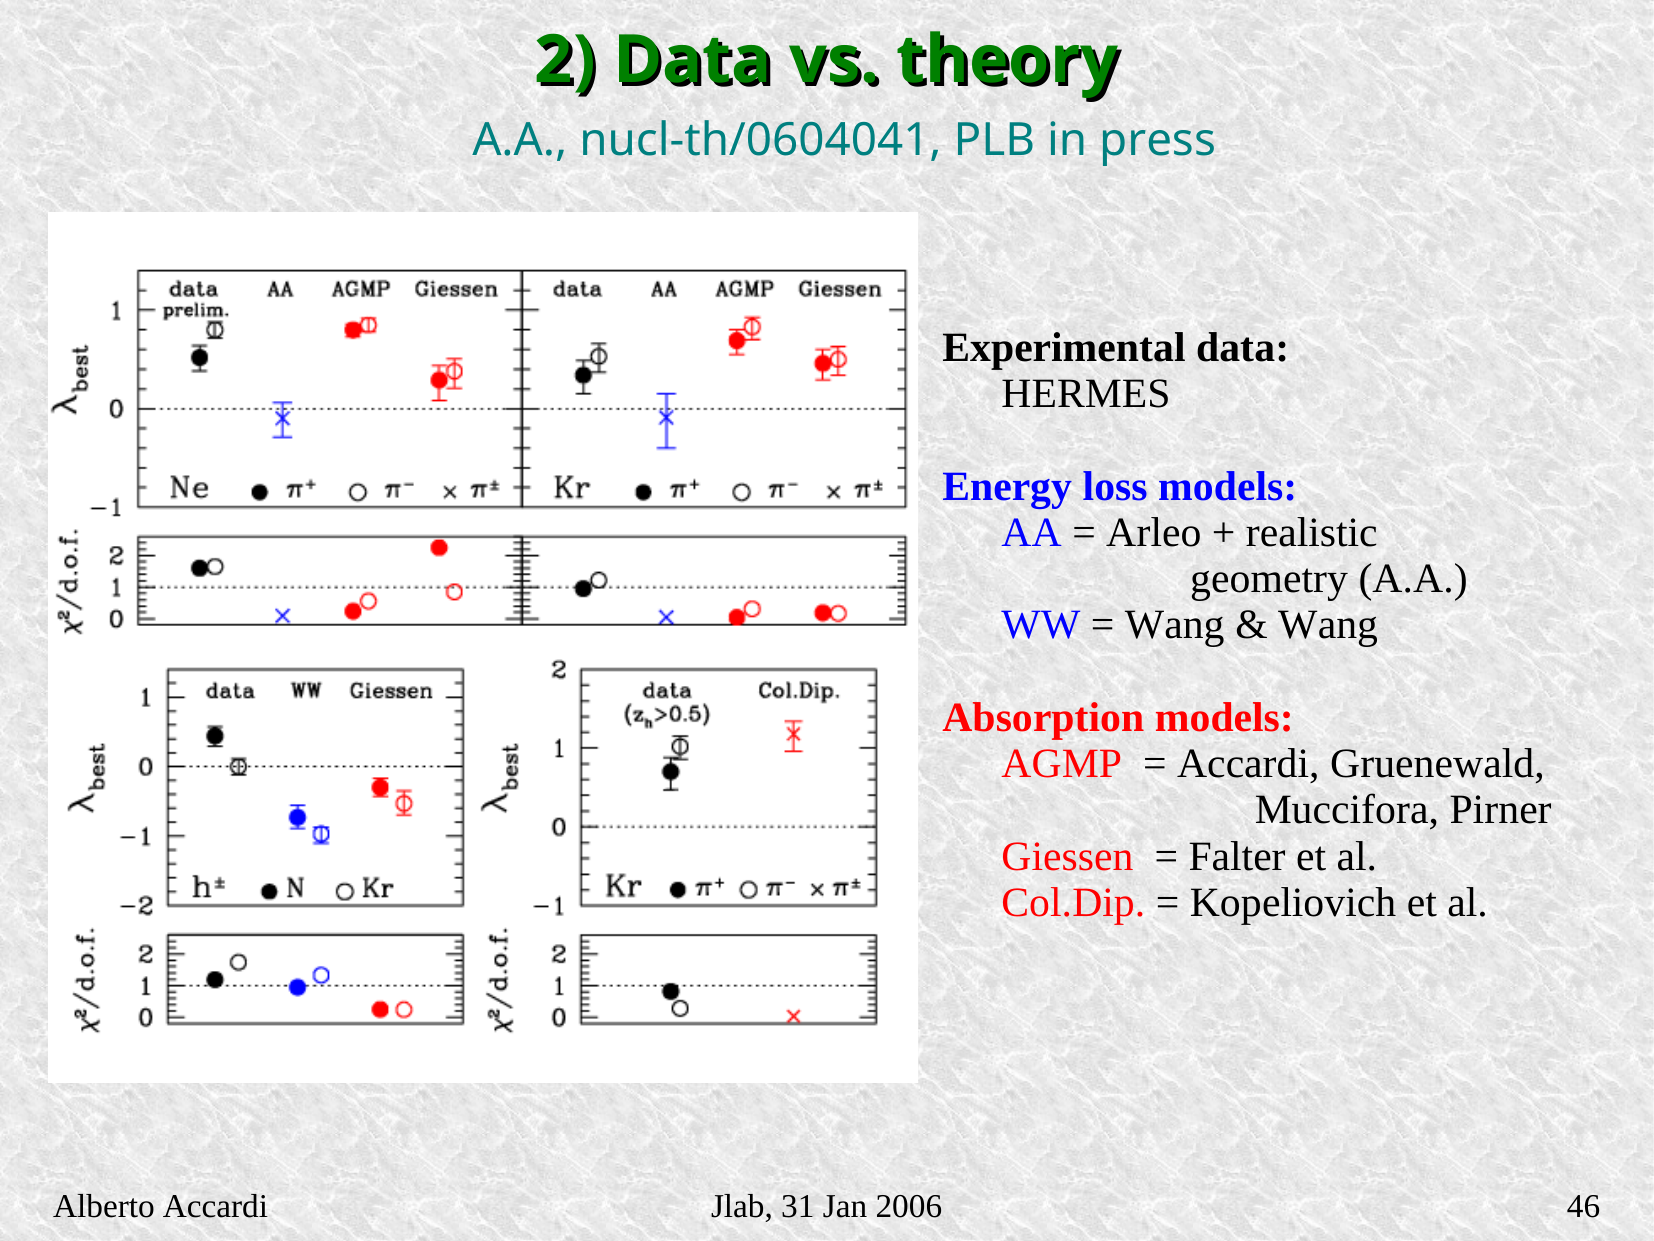

2) Data vs. theory
A.A., nucl-th/0604041, PLB in press
Experimental data:
HERMES
Energy loss models:
AA = Arleo + realistic
	 geometry (A.A.)
WW = Wang & Wang
Absorption models:
AGMP = Accardi, Gruenewald,
		 Muccifora, Pirner
Giessen = Falter et al.
Col.Dip. = Kopeliovich et al.
Alberto Accardi
Hot Quarks 2006
46